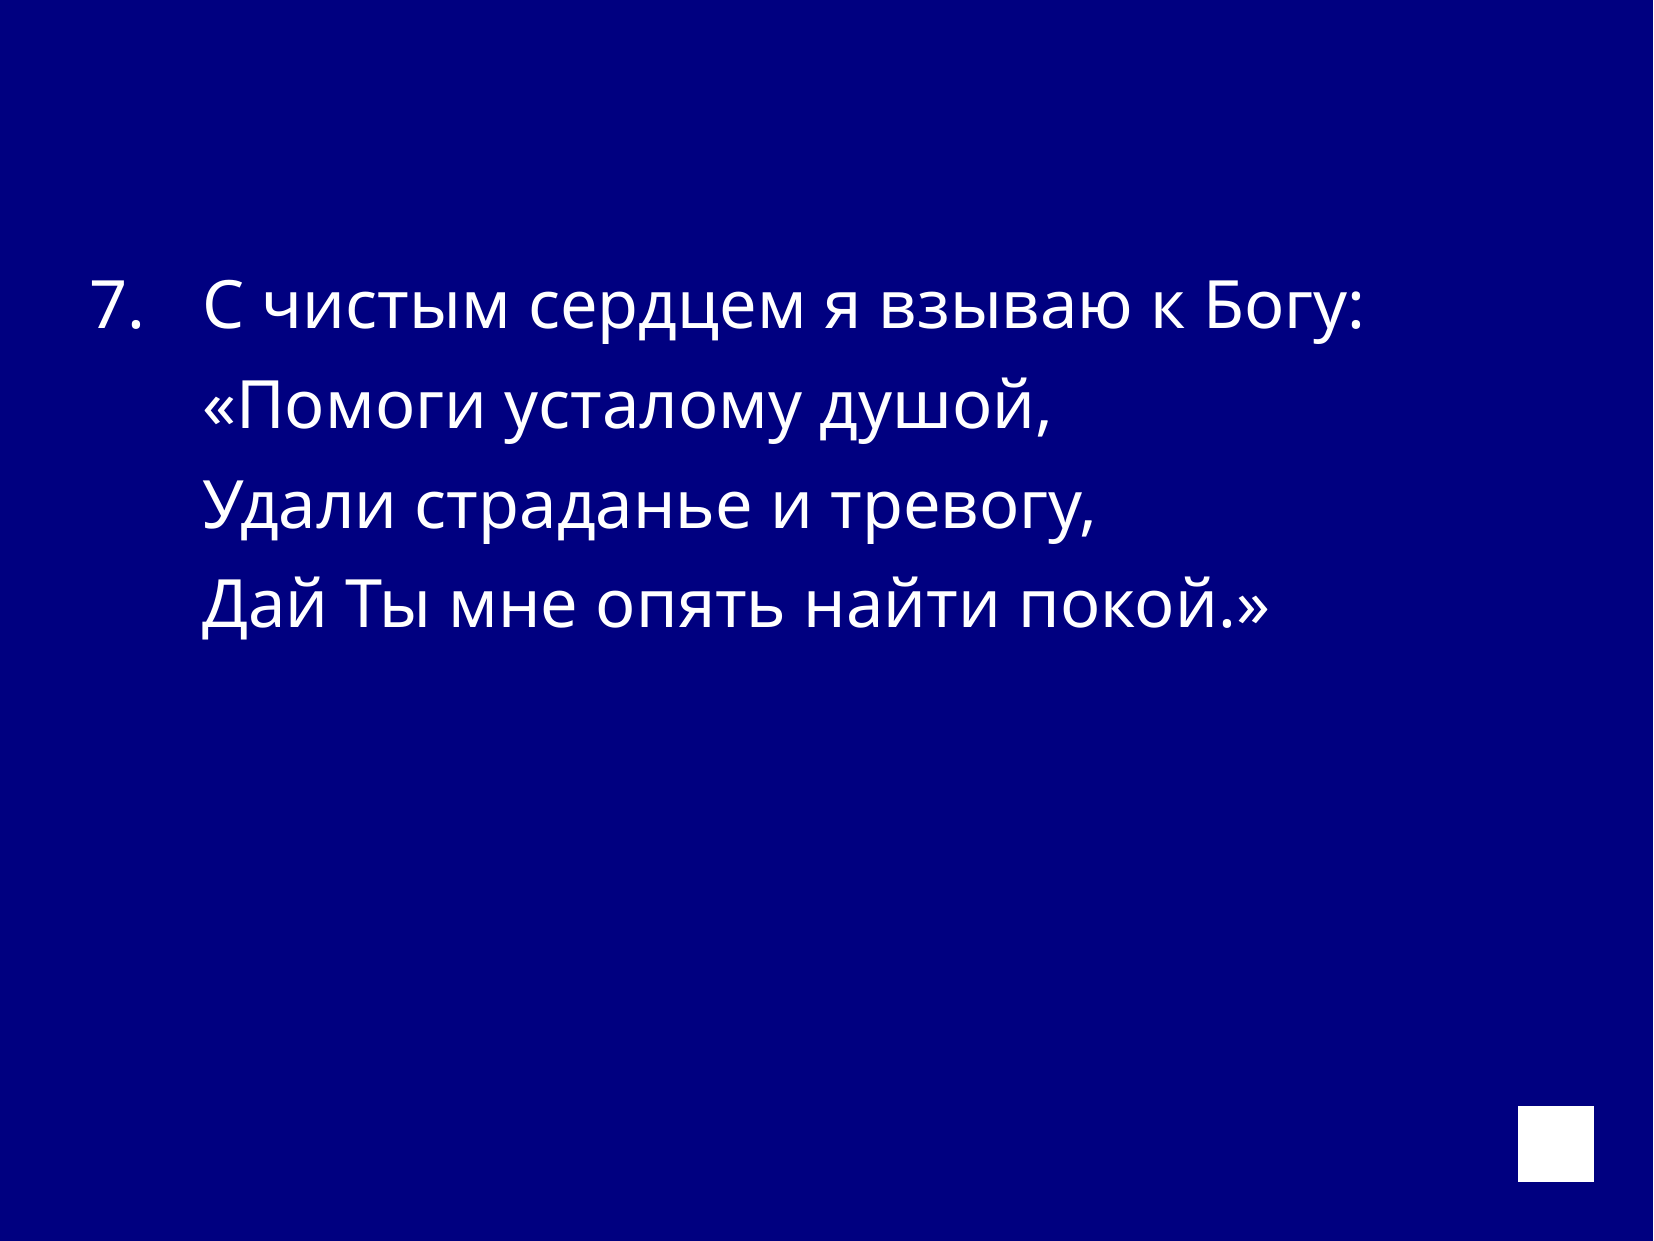

7.	С чистым сердцем я взываю к Богу:
	«Помоги усталому душой,
	Удали страданье и тревогу,
	Дай Ты мне опять найти покой.»